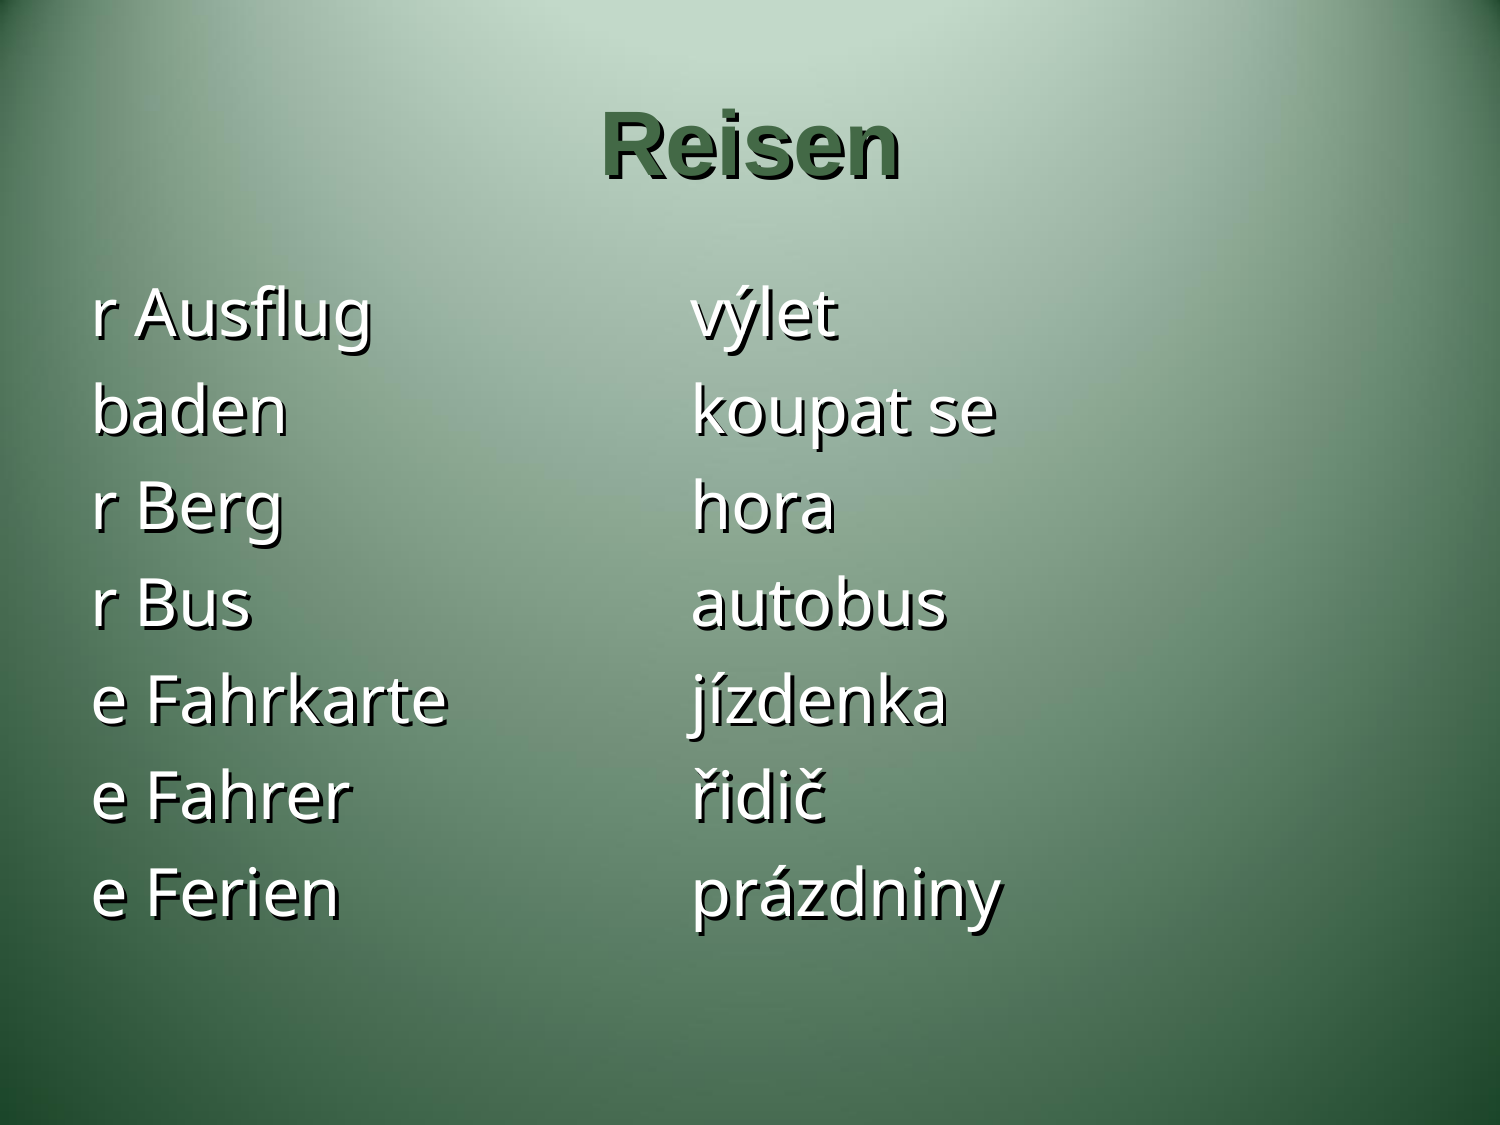

# Reisen
r Ausflug 		výlet
baden 			koupat se
r Berg 			hora
r Bus			autobus
e Fahrkarte		jízdenka
e Fahrer			řidič
e Ferien 			prázdniny